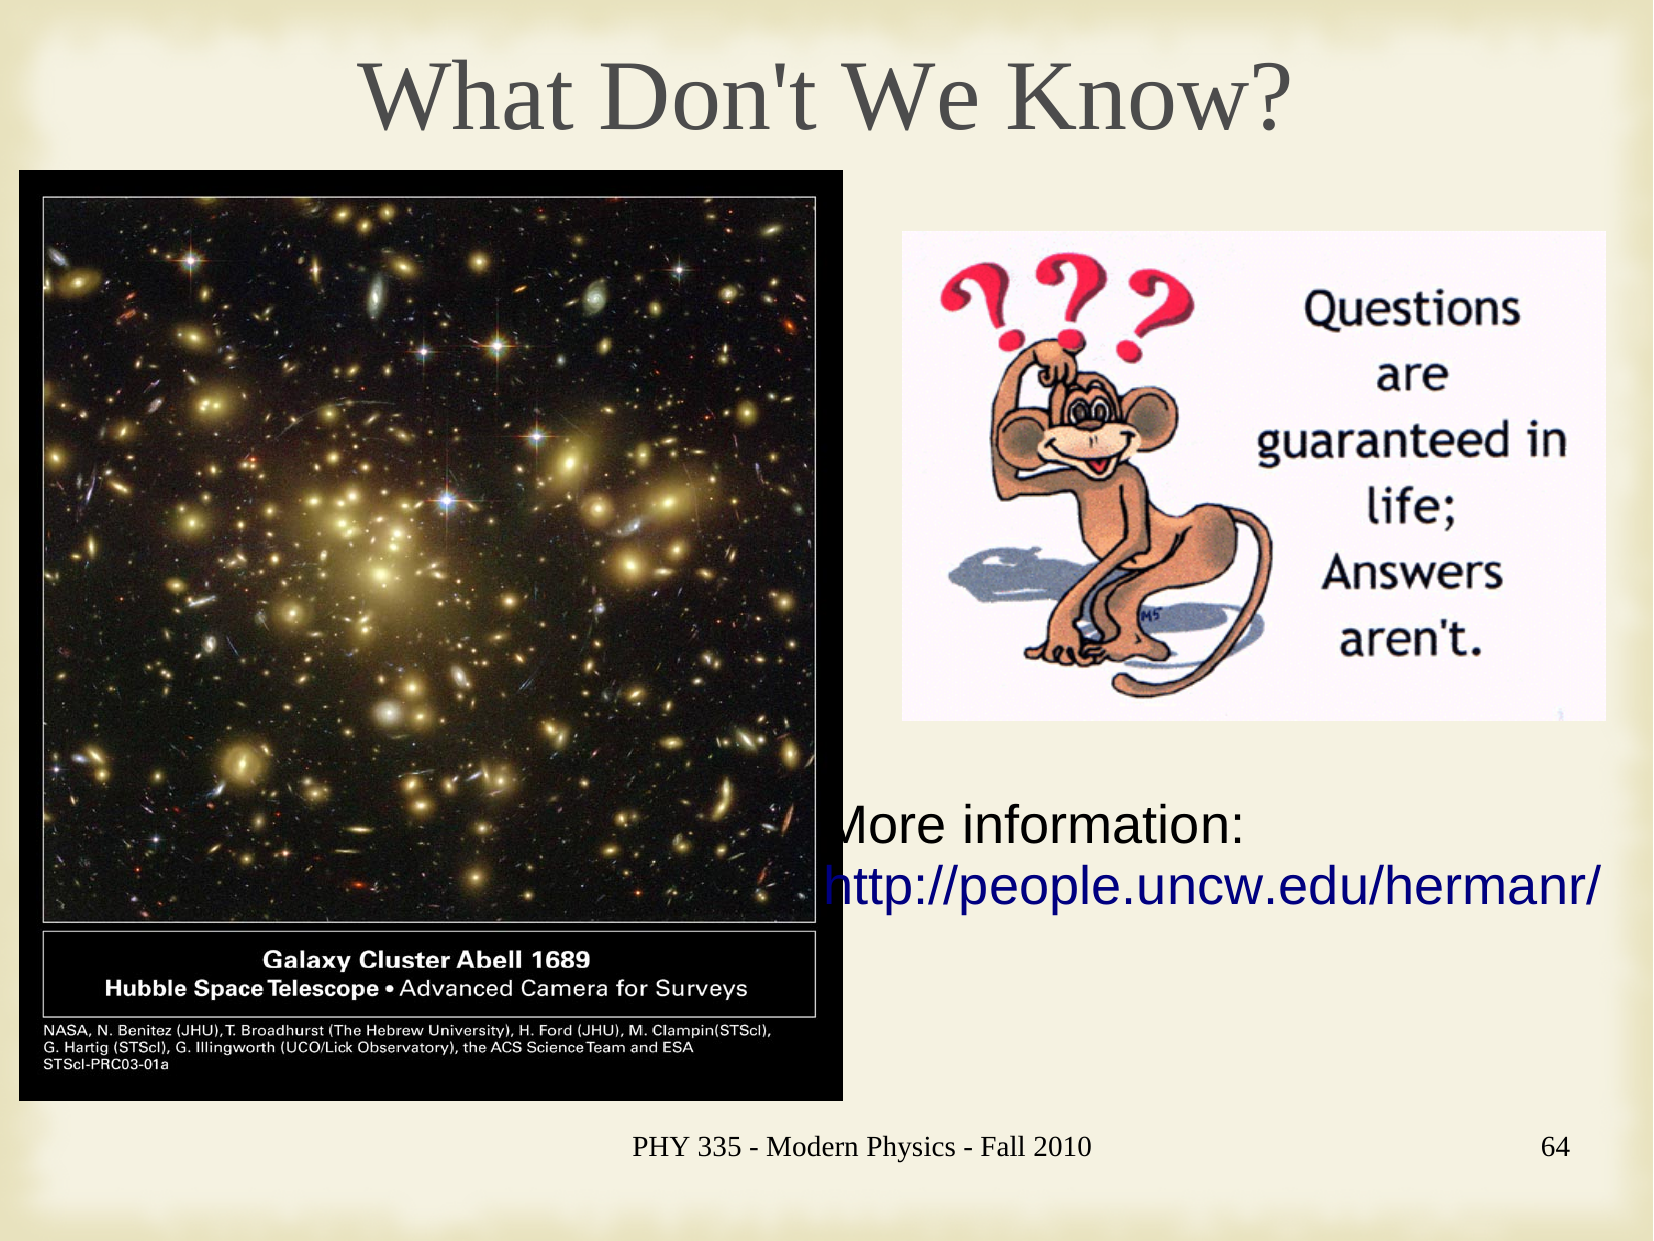

# What Don't We Know?
More information:
http://people.uncw.edu/hermanr/
PHY 335 - Modern Physics - Fall 2010
64